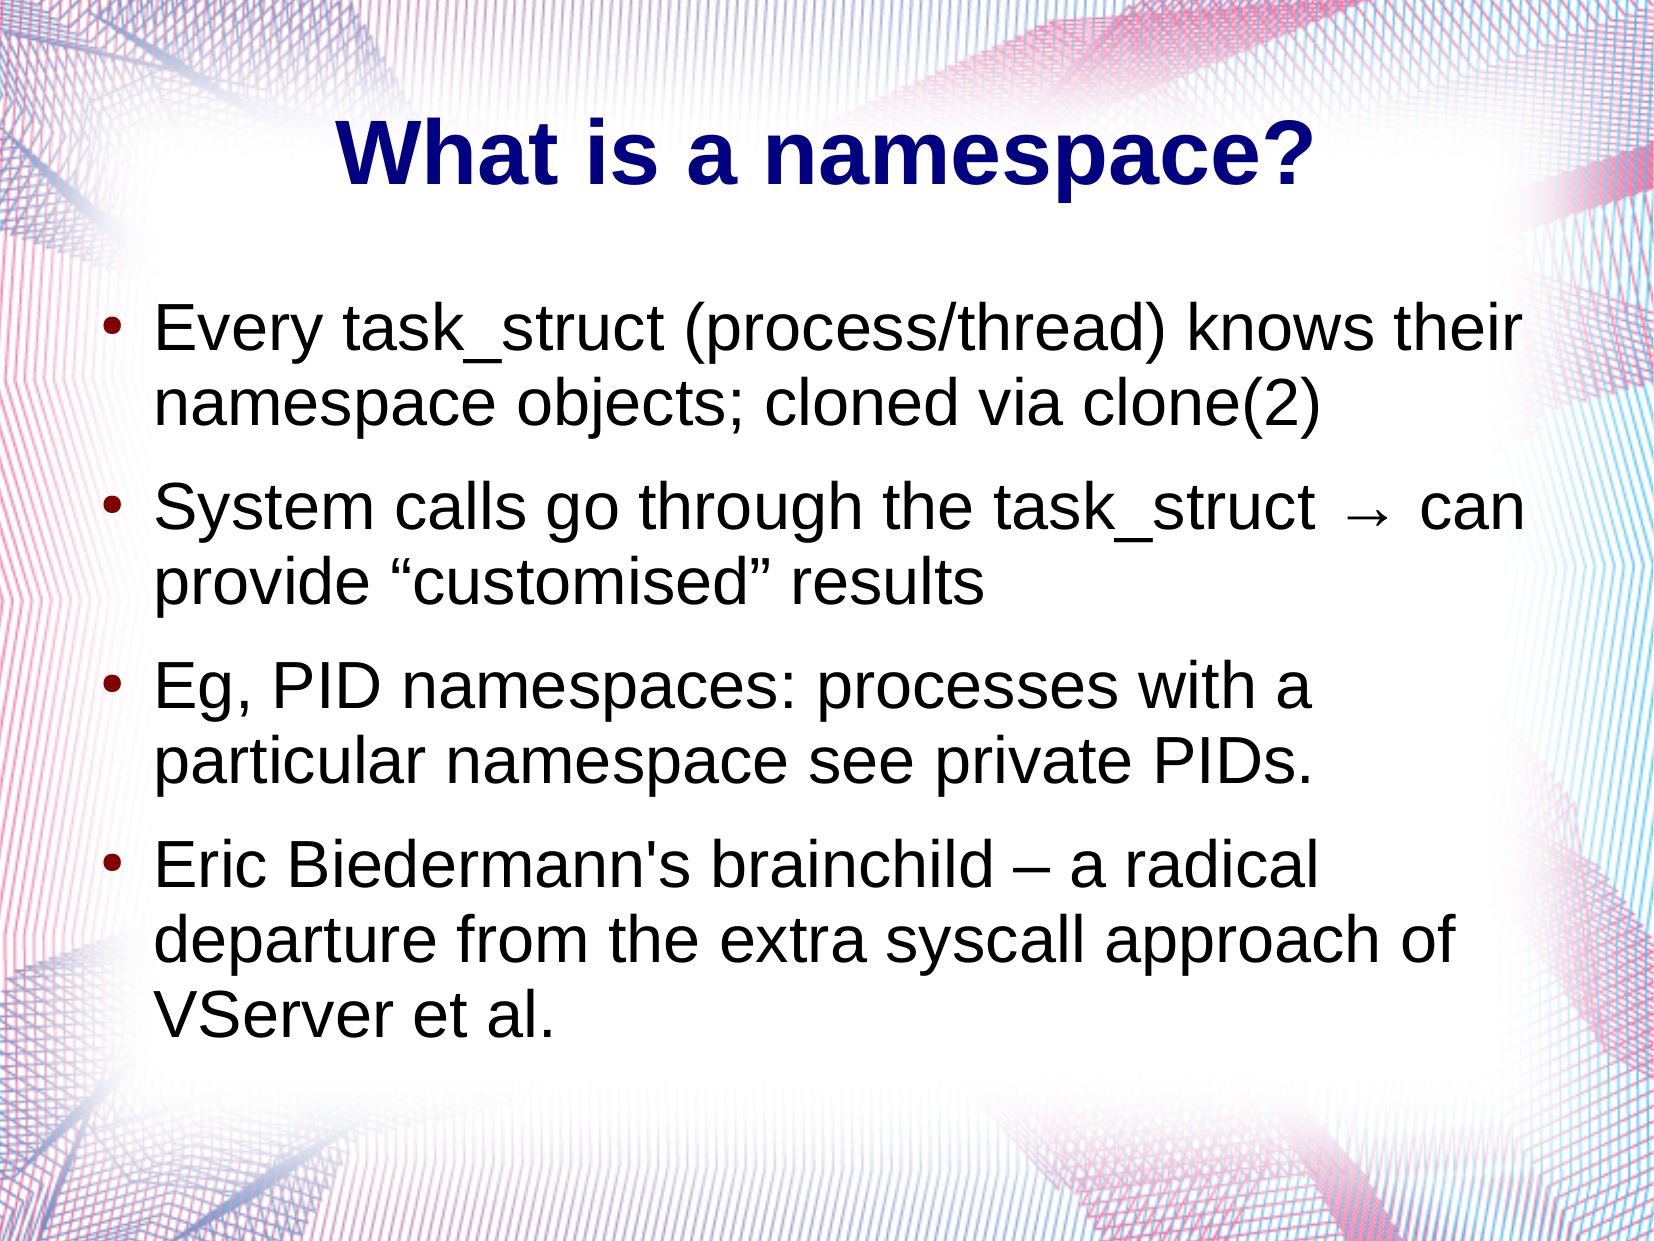

# What is a namespace?
Every task_struct (process/thread) knows their namespace objects; cloned via clone(2)
System calls go through the task_struct → can provide “customised” results
Eg, PID namespaces: processes with a particular namespace see private PIDs.
Eric Biedermann's brainchild – a radical departure from the extra syscall approach of VServer et al.